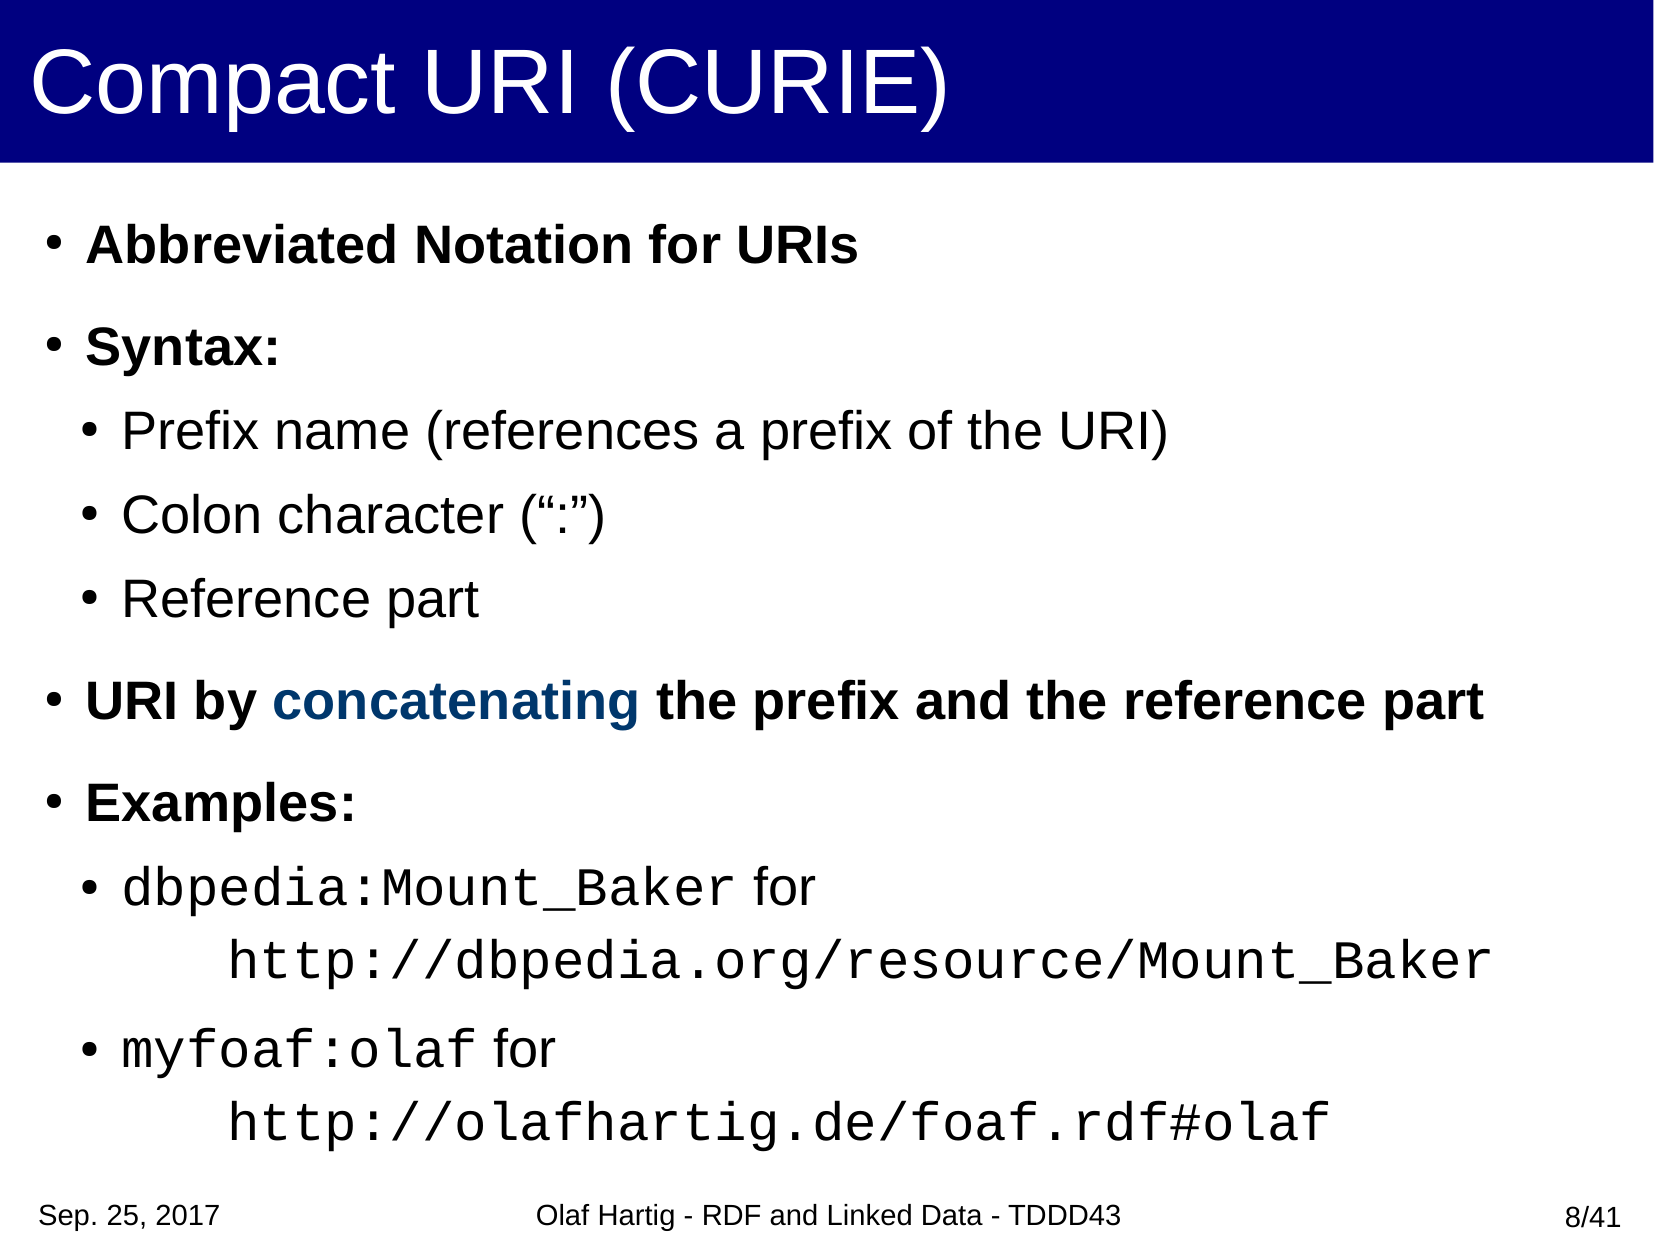

# Compact URI (CURIE)
Abbreviated Notation for URIs
Syntax:
Prefix name (references a prefix of the URI)
Colon character (“:”)
Reference part
URI by concatenating the prefix and the reference part
Examples:
dbpedia:Mount_Baker for
 http://dbpedia.org/resource/Mount_Baker
myfoaf:olaf for
 http://olafhartig.de/foaf.rdf#olaf
Sep. 25, 2017
Olaf Hartig - RDF and Linked Data - TDDD43
8